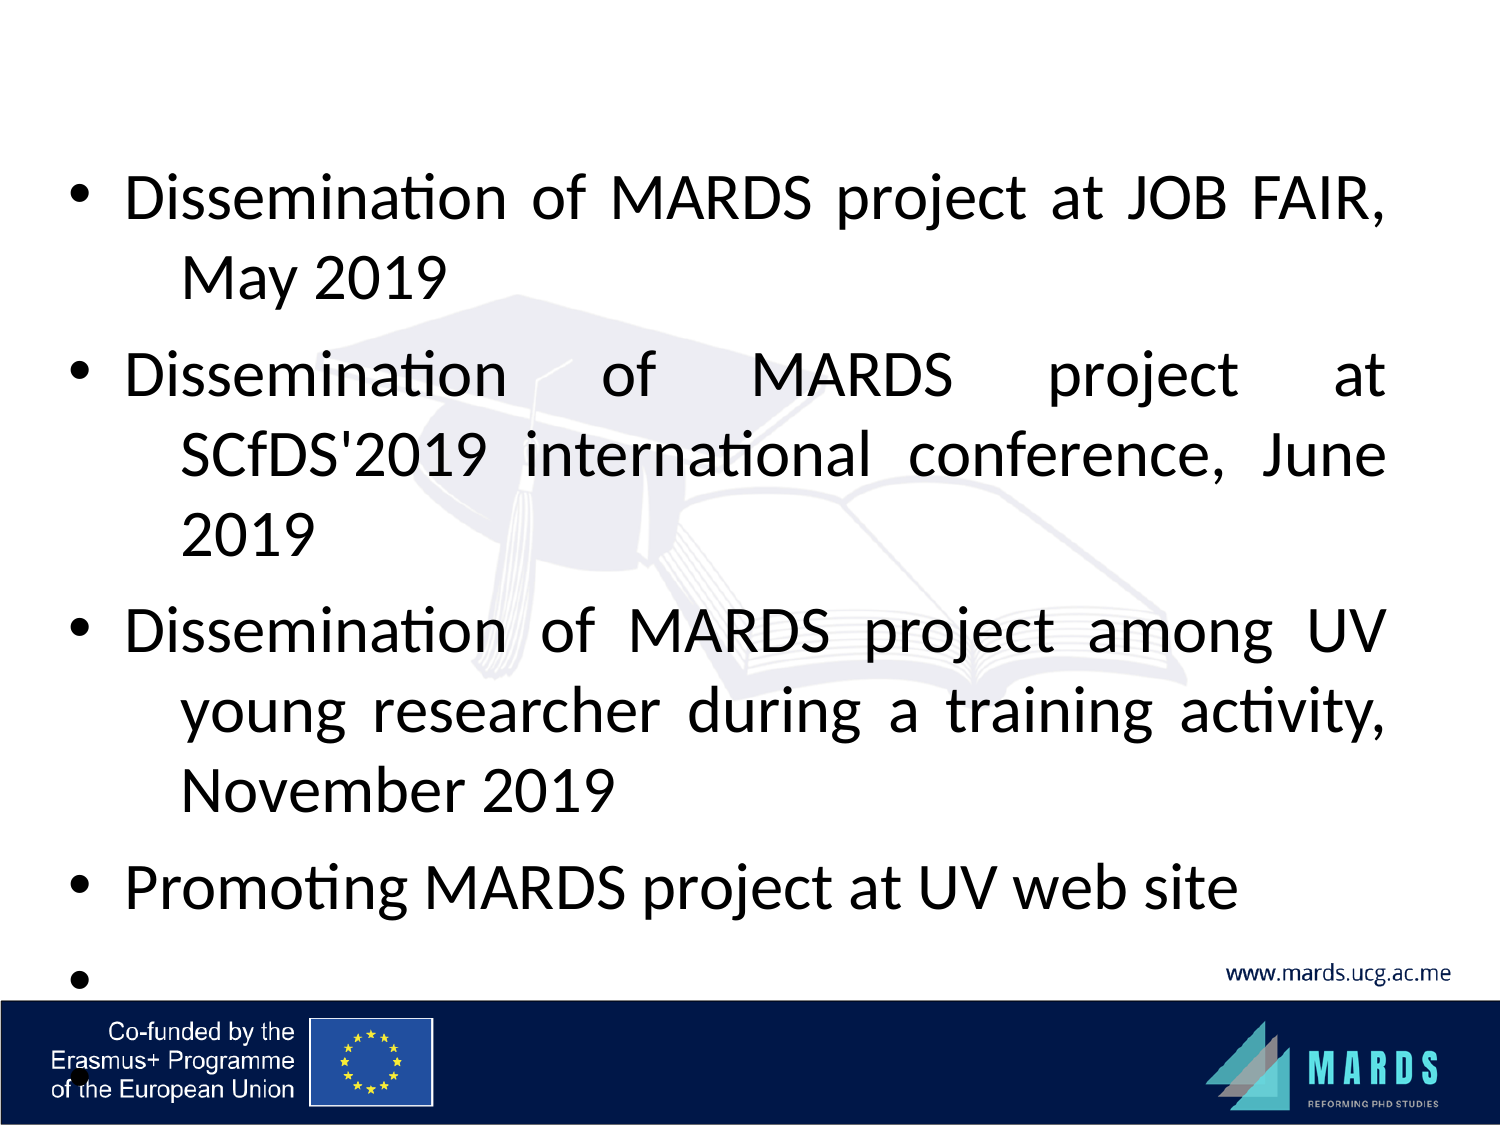

# Dissemination of MARDS project at JOB FAIR, May 2019
Dissemination of MARDS project at SCfDS'2019 international conference, June 2019
Dissemination of MARDS project among UV young researcher during a training activity, November 2019
Promoting MARDS project at UV web site